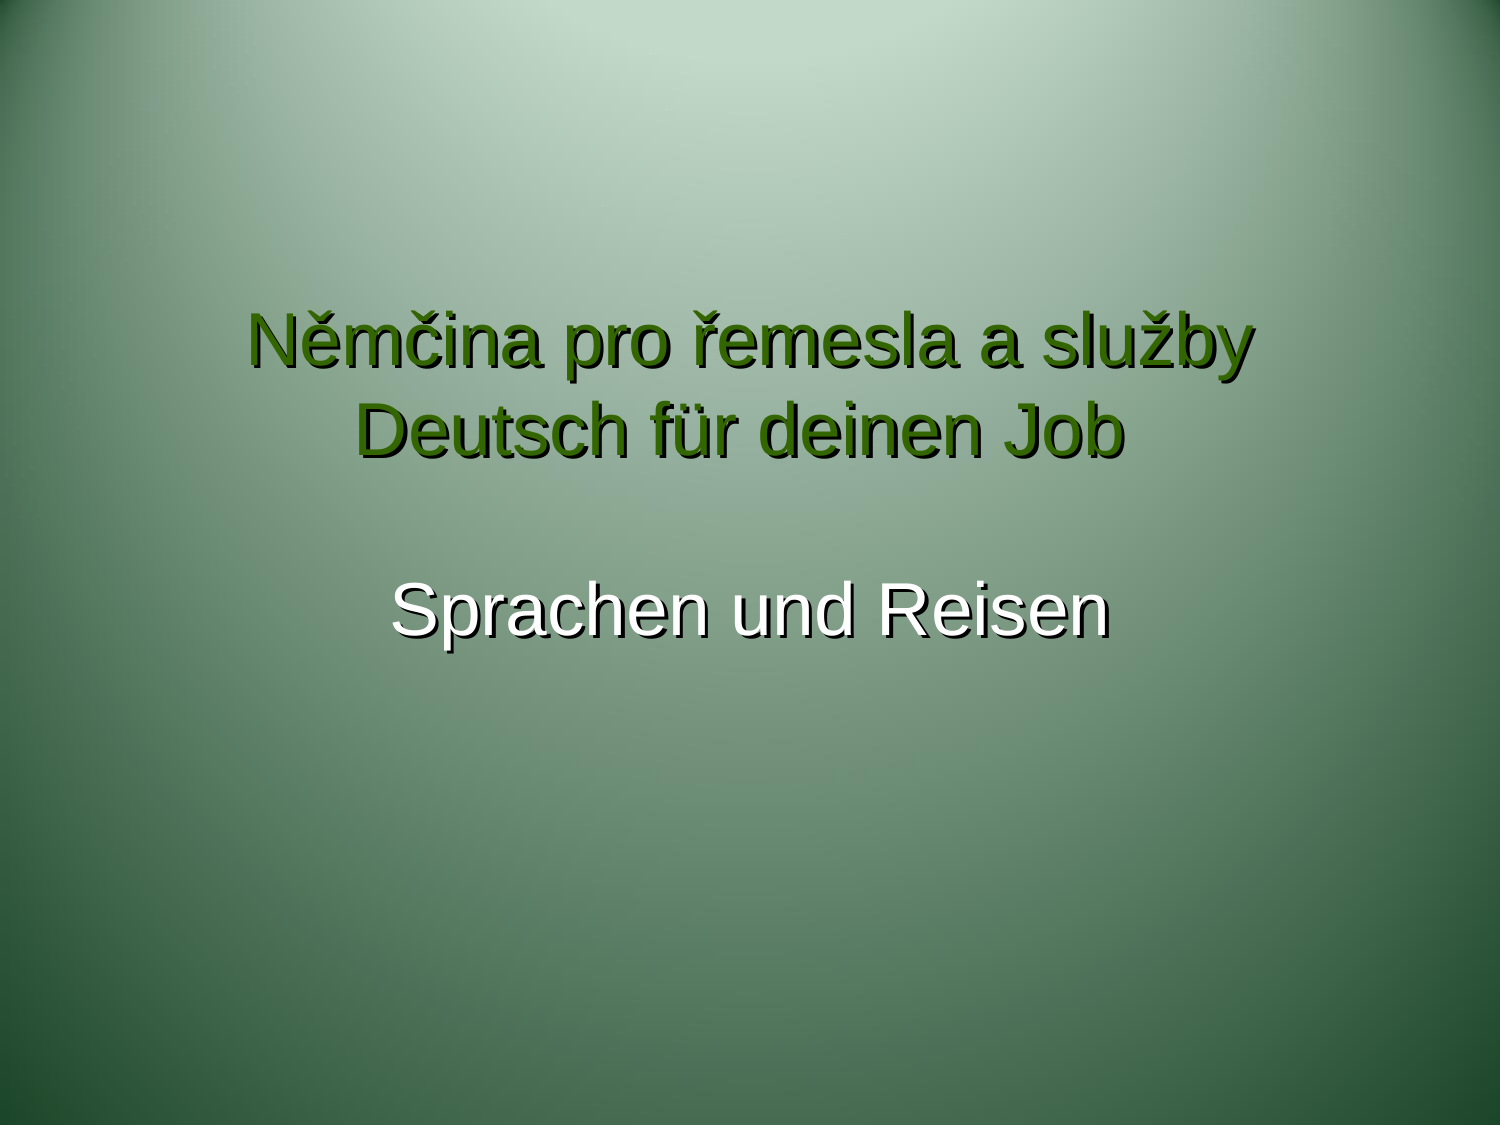

# Němčina pro řemesla a služby Deutsch für deinen Job Sprachen und Reisen